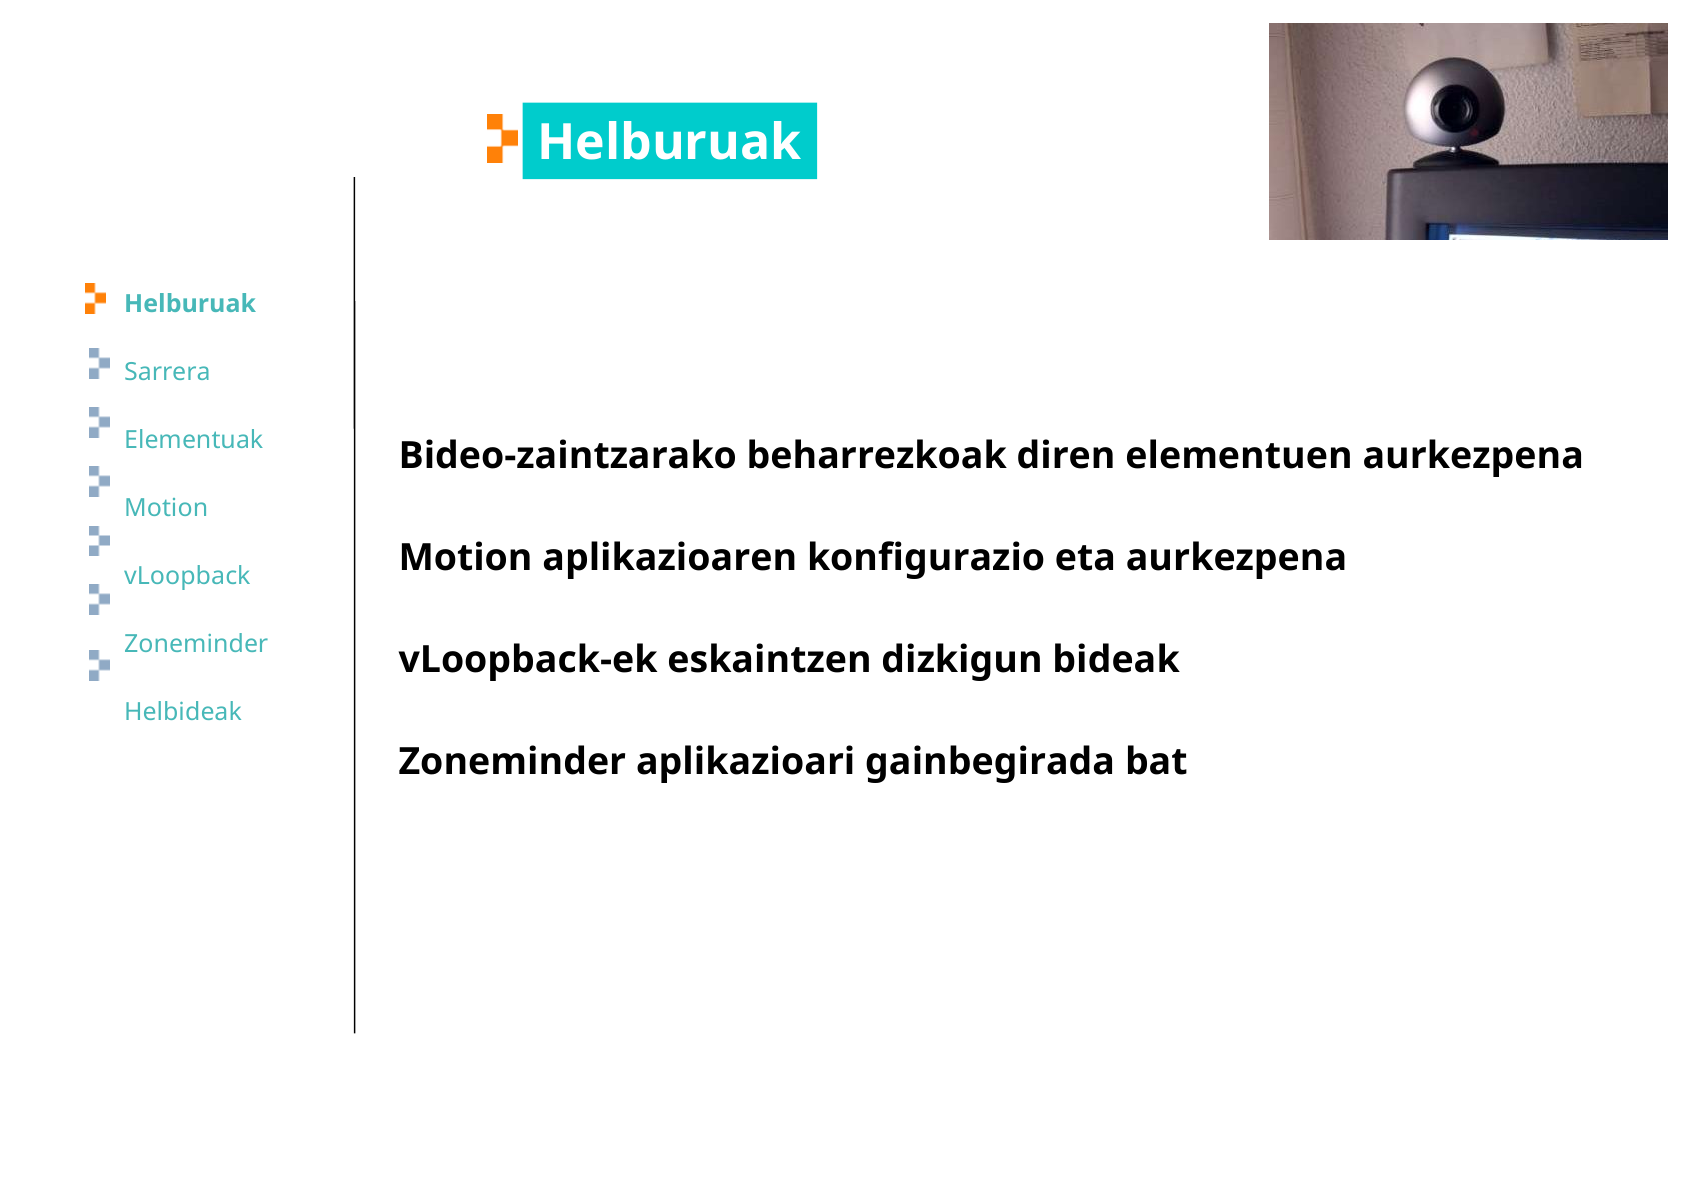

Helburuak
Helburuak
Sarrera
Elementuak
Motion
vLoopback
Zoneminder
Helbideak
Bideo-zaintzarako beharrezkoak diren elementuen aurkezpena
Motion aplikazioaren konfigurazio eta aurkezpena
vLoopback-ek eskaintzen dizkigun bideak
Zoneminder aplikazioari gainbegirada bat